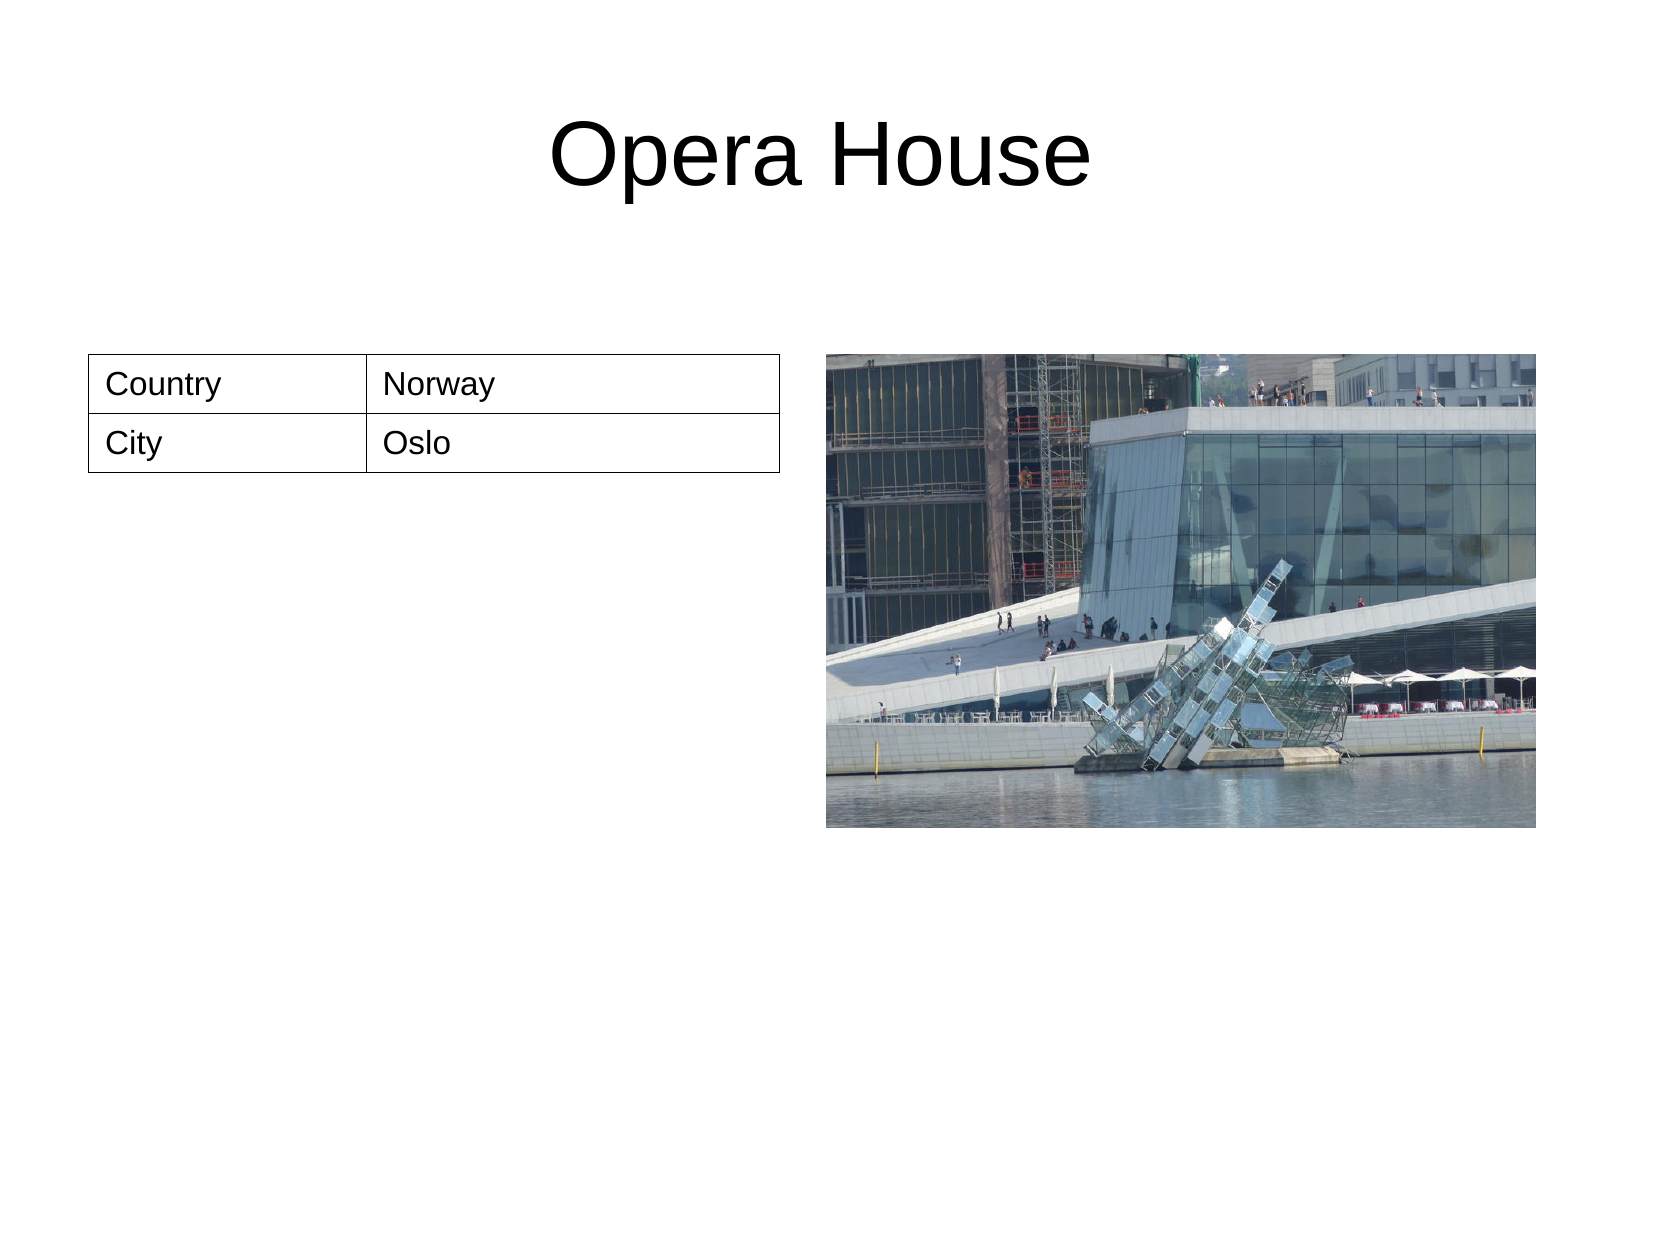

# Opera House
Country
Norway
City
Oslo